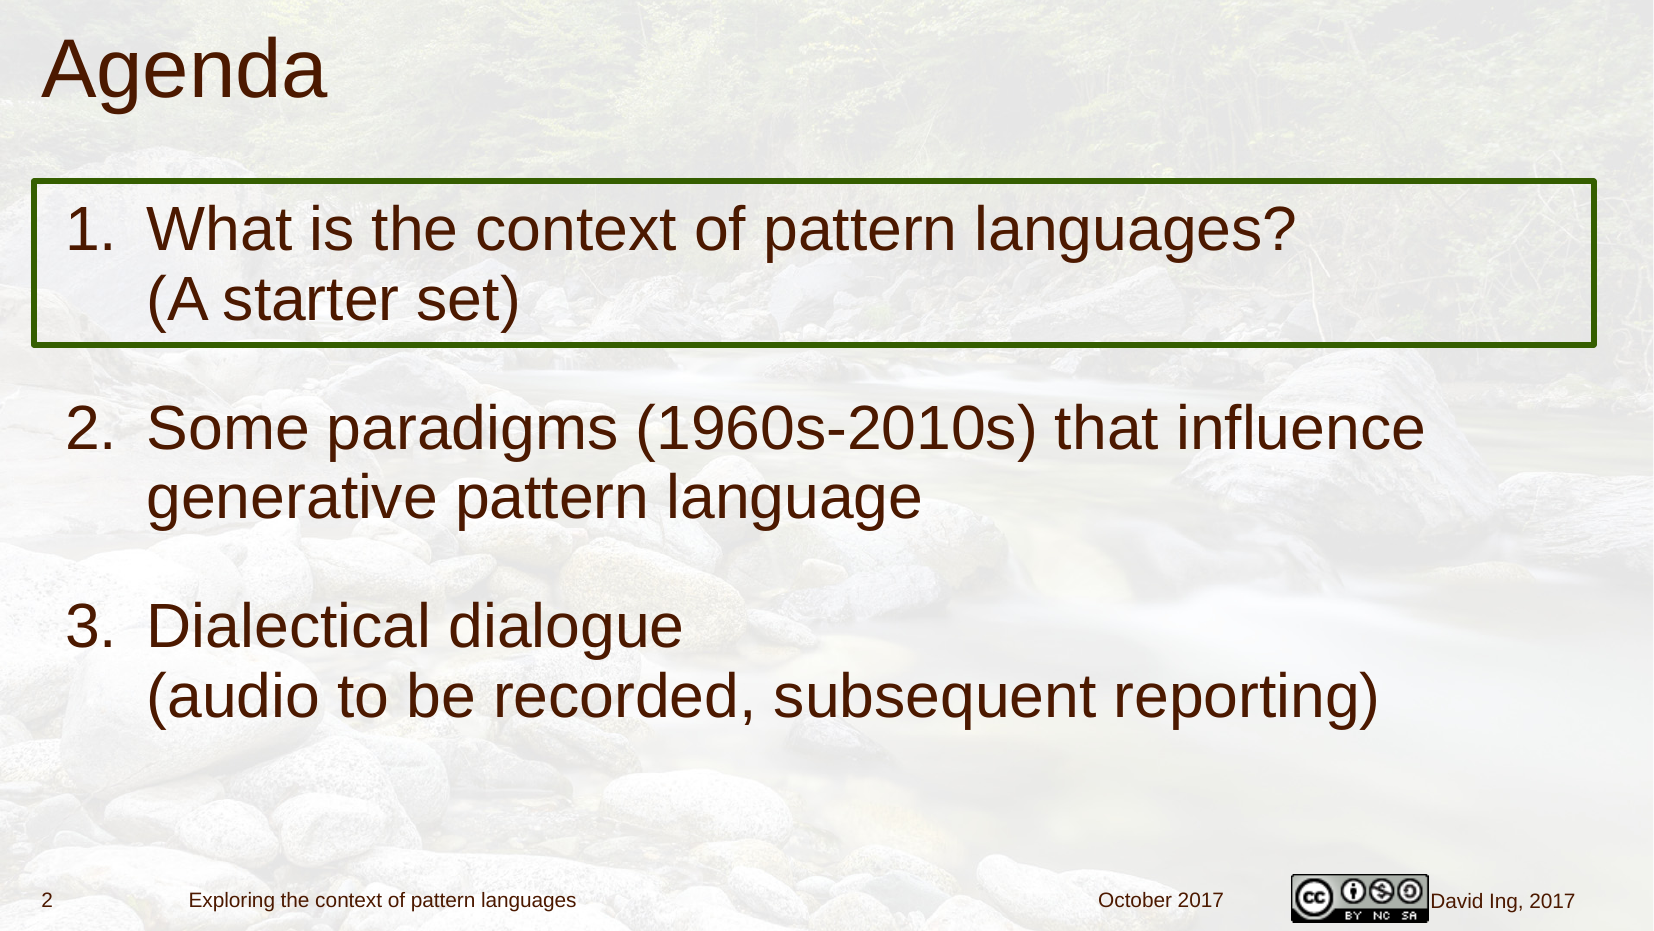

# Agenda
| 1. | What is the context of pattern languages? (A starter set) | | | | |
| --- | --- | --- | --- | --- | --- |
| 2. | Some paradigms (1960s-2010s) that influence generative pattern language | | | | |
| 3. | Dialectical dialogue (audio to be recorded, subsequent reporting) | | | | |
| | | | | | |
Exploring the context of pattern languages
October 2017
2